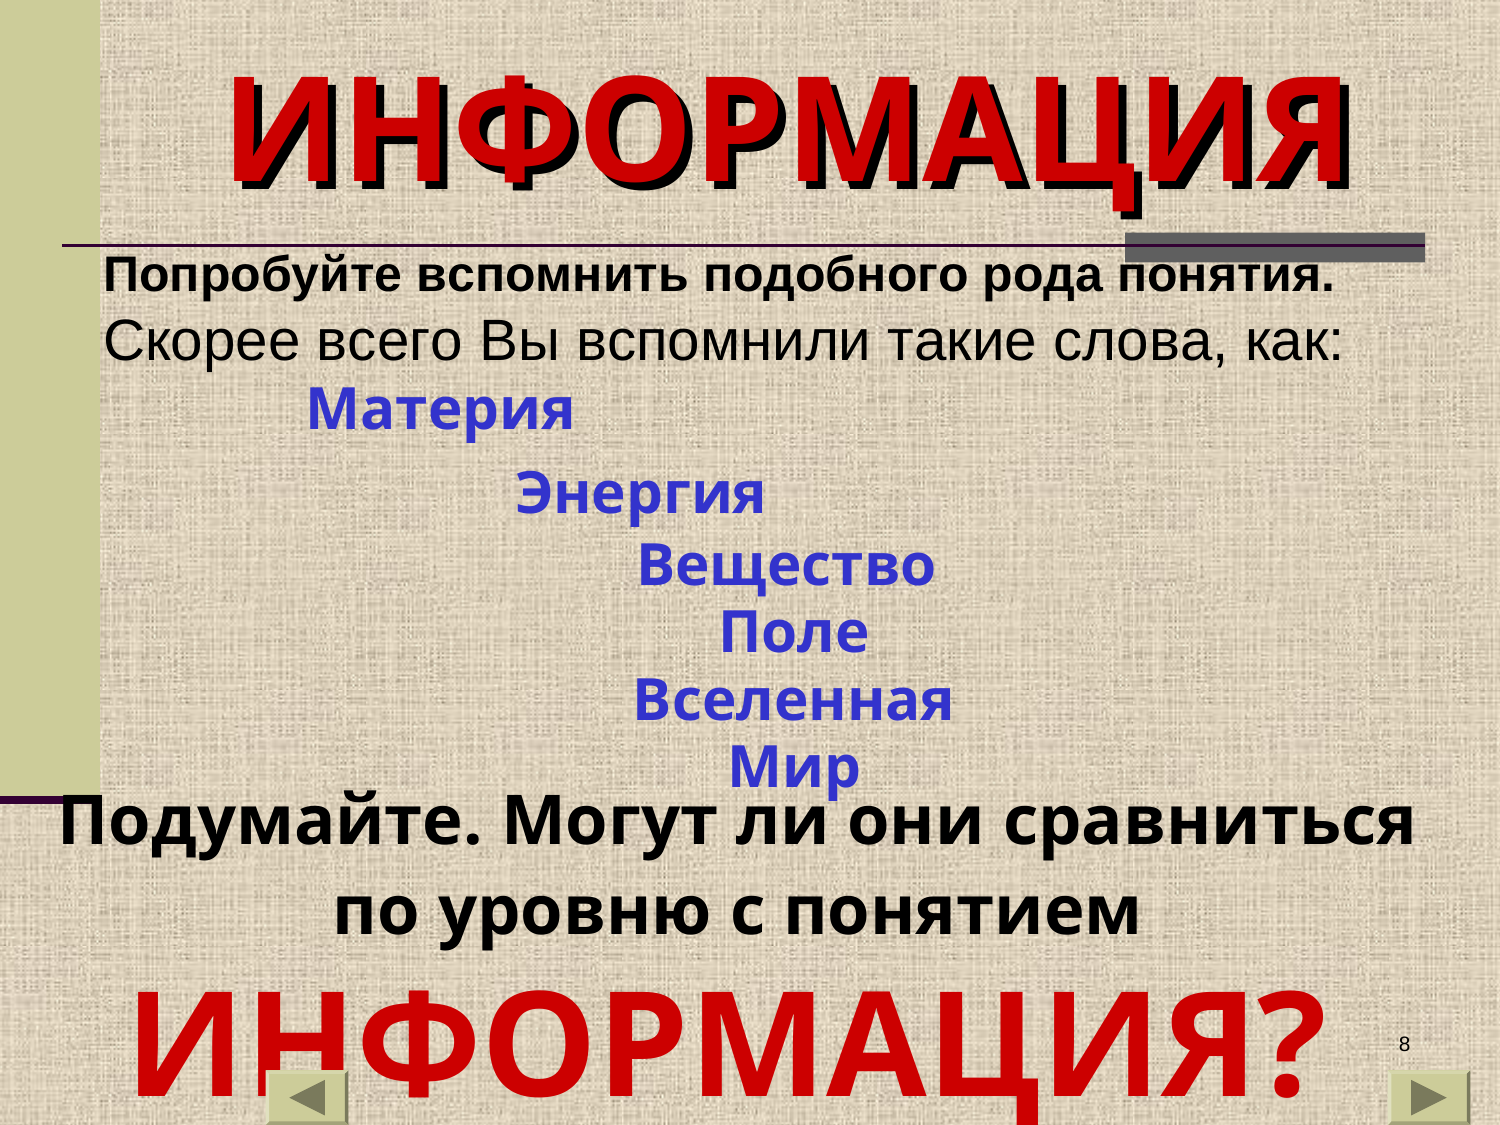

# ИНФОРМАЦИЯ
Попробуйте вспомнить подобного рода понятия.
Скорее всего Вы вспомнили такие слова, как: Материя
 Энергия
Вещество
Поле
Вселенная
Мир
Подумайте. Могут ли они сравниться по уровню с понятием ИНФОРМАЦИЯ?
8